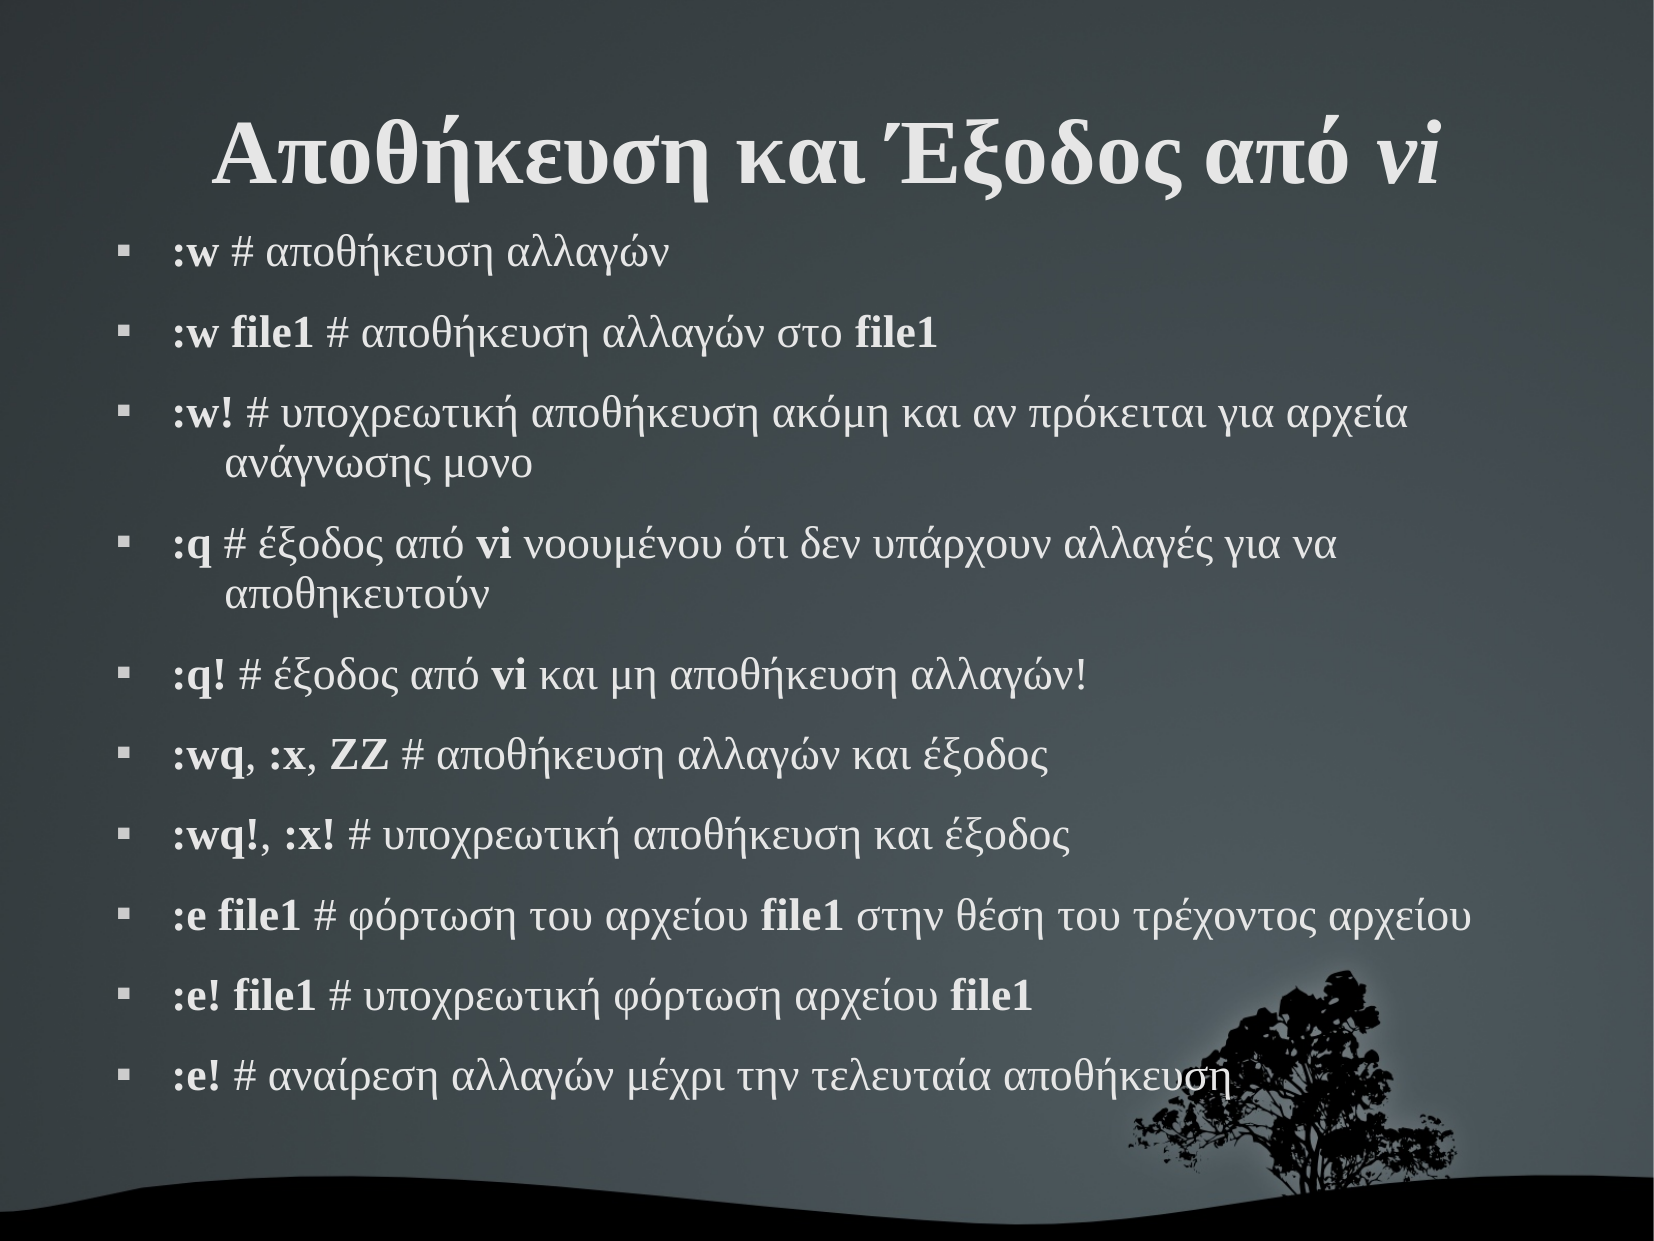

# Αποθήκευση και Έξοδος από vi
:w # αποθήκευση αλλαγών
:w file1 # αποθήκευση αλλαγών στο file1
:w! # υποχρεωτική αποθήκευση ακόμη και αν πρόκειται για αρχεία ανάγνωσης μονο
:q # έξοδος από vi νοουμένου ότι δεν υπάρχουν αλλαγές για να αποθηκευτούν
:q! # έξοδος από vi και μη αποθήκευση αλλαγών!
:wq, :x, ZZ # αποθήκευση αλλαγών και έξοδος
:wq!, :x! # υποχρεωτική αποθήκευση και έξοδος
:e file1 # φόρτωση του αρχείου file1 στην θέση του τρέχοντος αρχείου
:e! file1 # υποχρεωτική φόρτωση αρχείου file1
:e! # αναίρεση αλλαγών μέχρι την τελευταία αποθήκευση